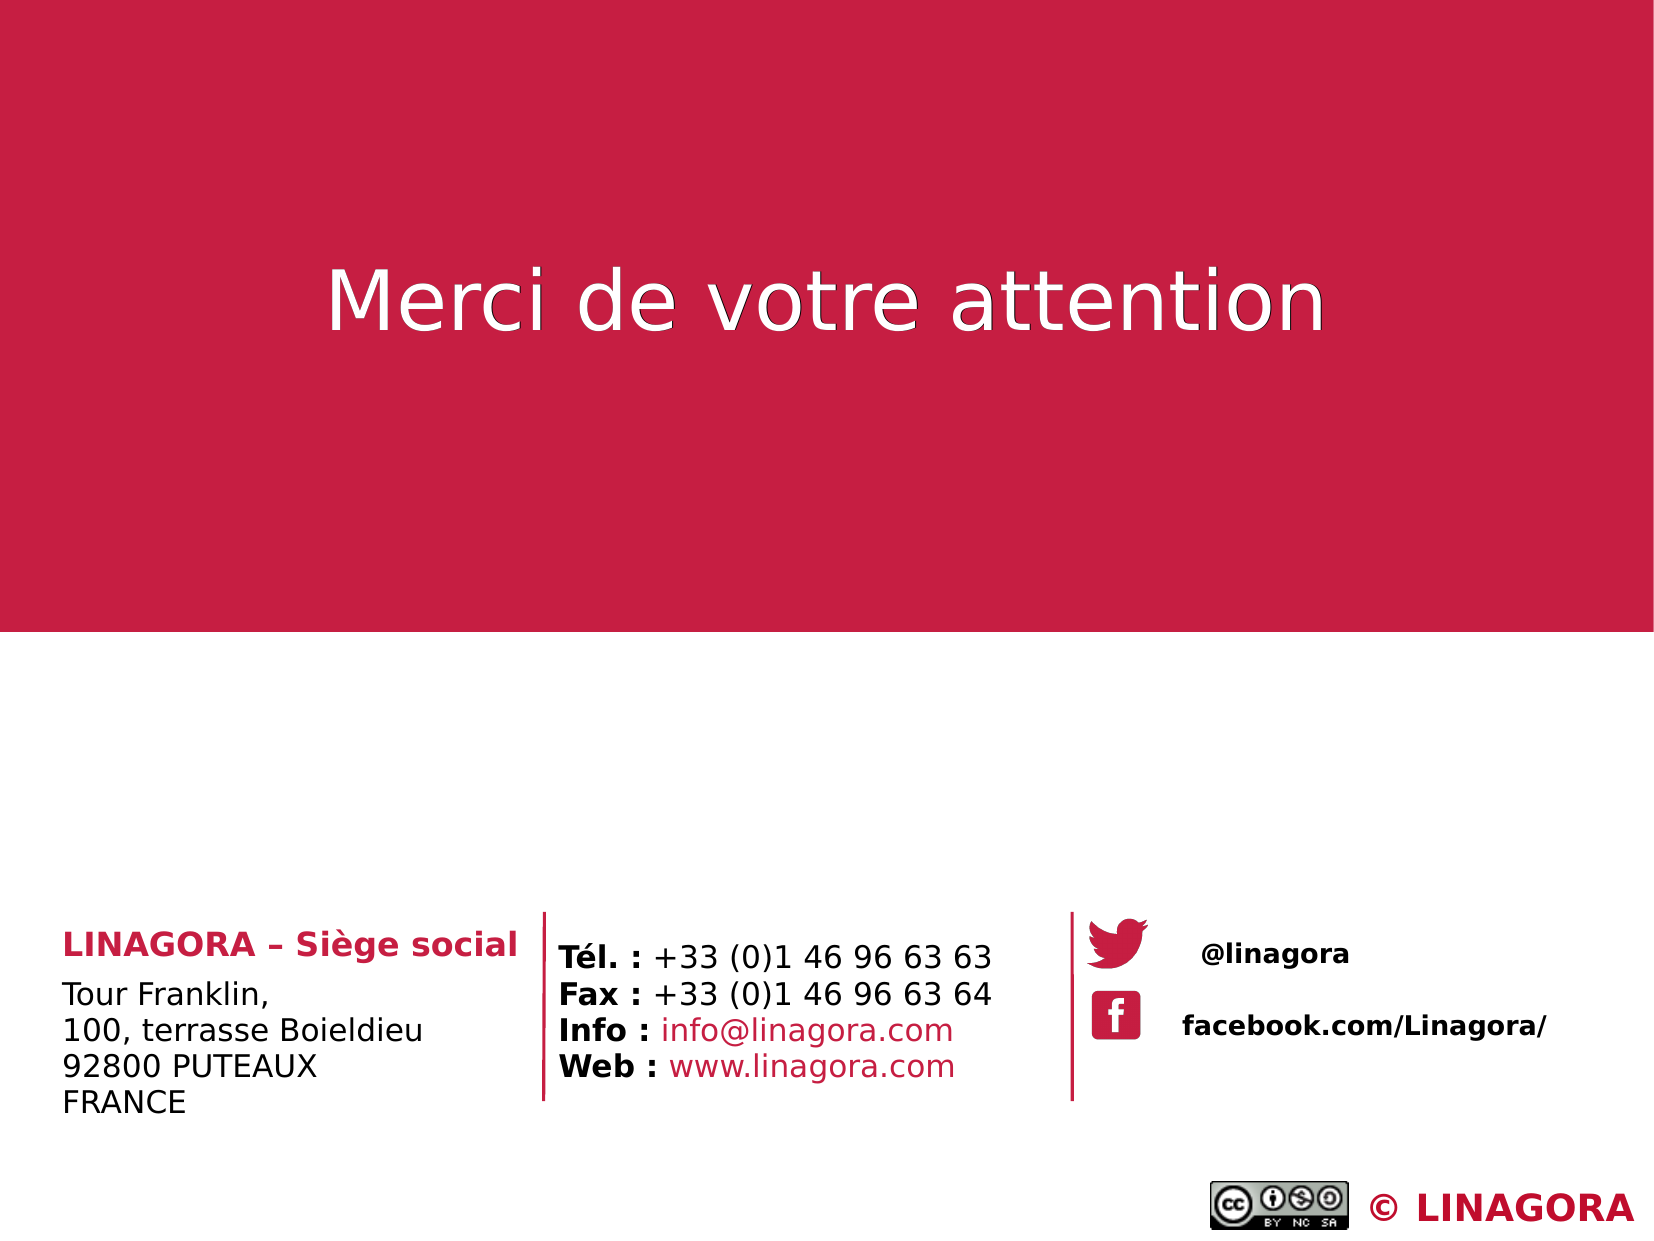

# Merci de votre attention
LINAGORA – Siège social
Tour Franklin,
100, terrasse Boieldieu
92800 PUTEAUX
FRANCE
@linagora
Tél. : +33 (0)1 46 96 63 63
Fax : +33 (0)1 46 96 63 64
Info : info@linagora.com
Web : www.linagora.com
facebook.com/Linagora/
© LINAGORA